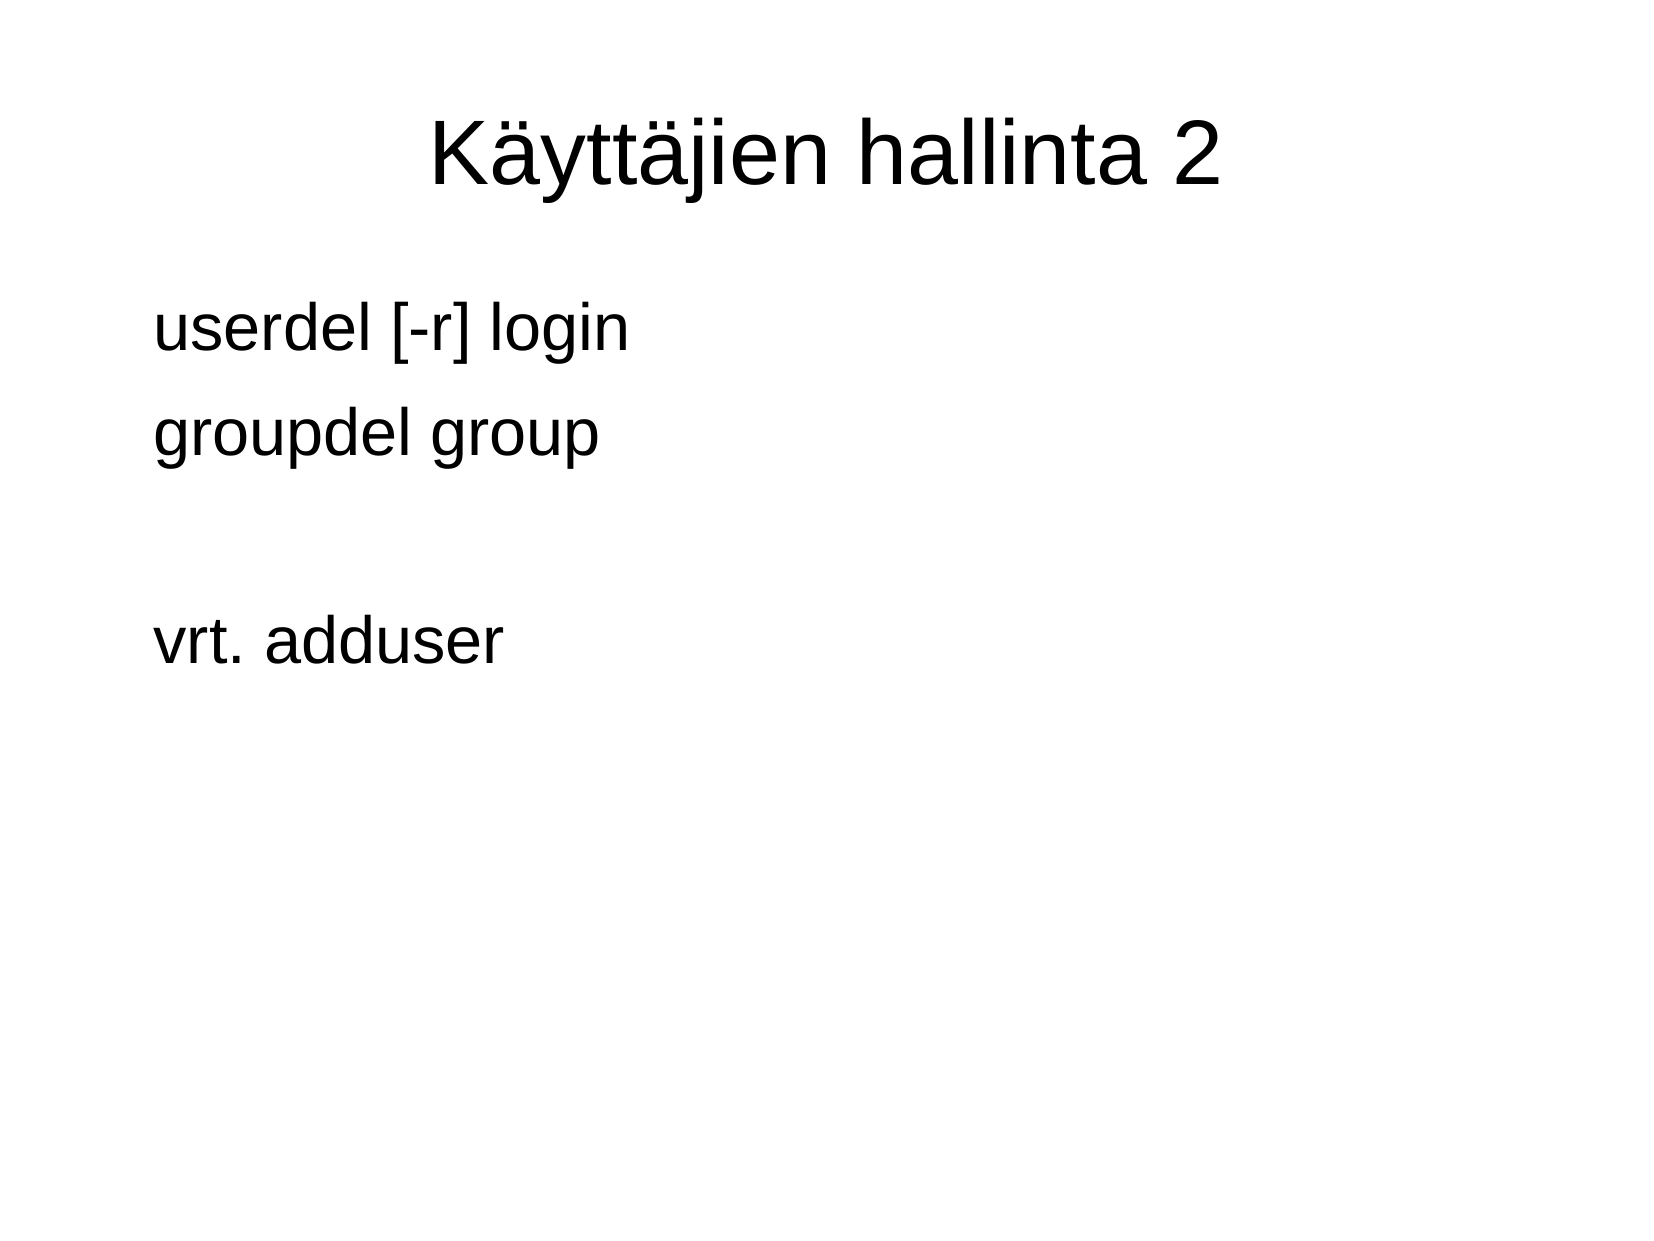

# Käyttäjien hallinta 2
userdel [-r] login
groupdel group
vrt. adduser